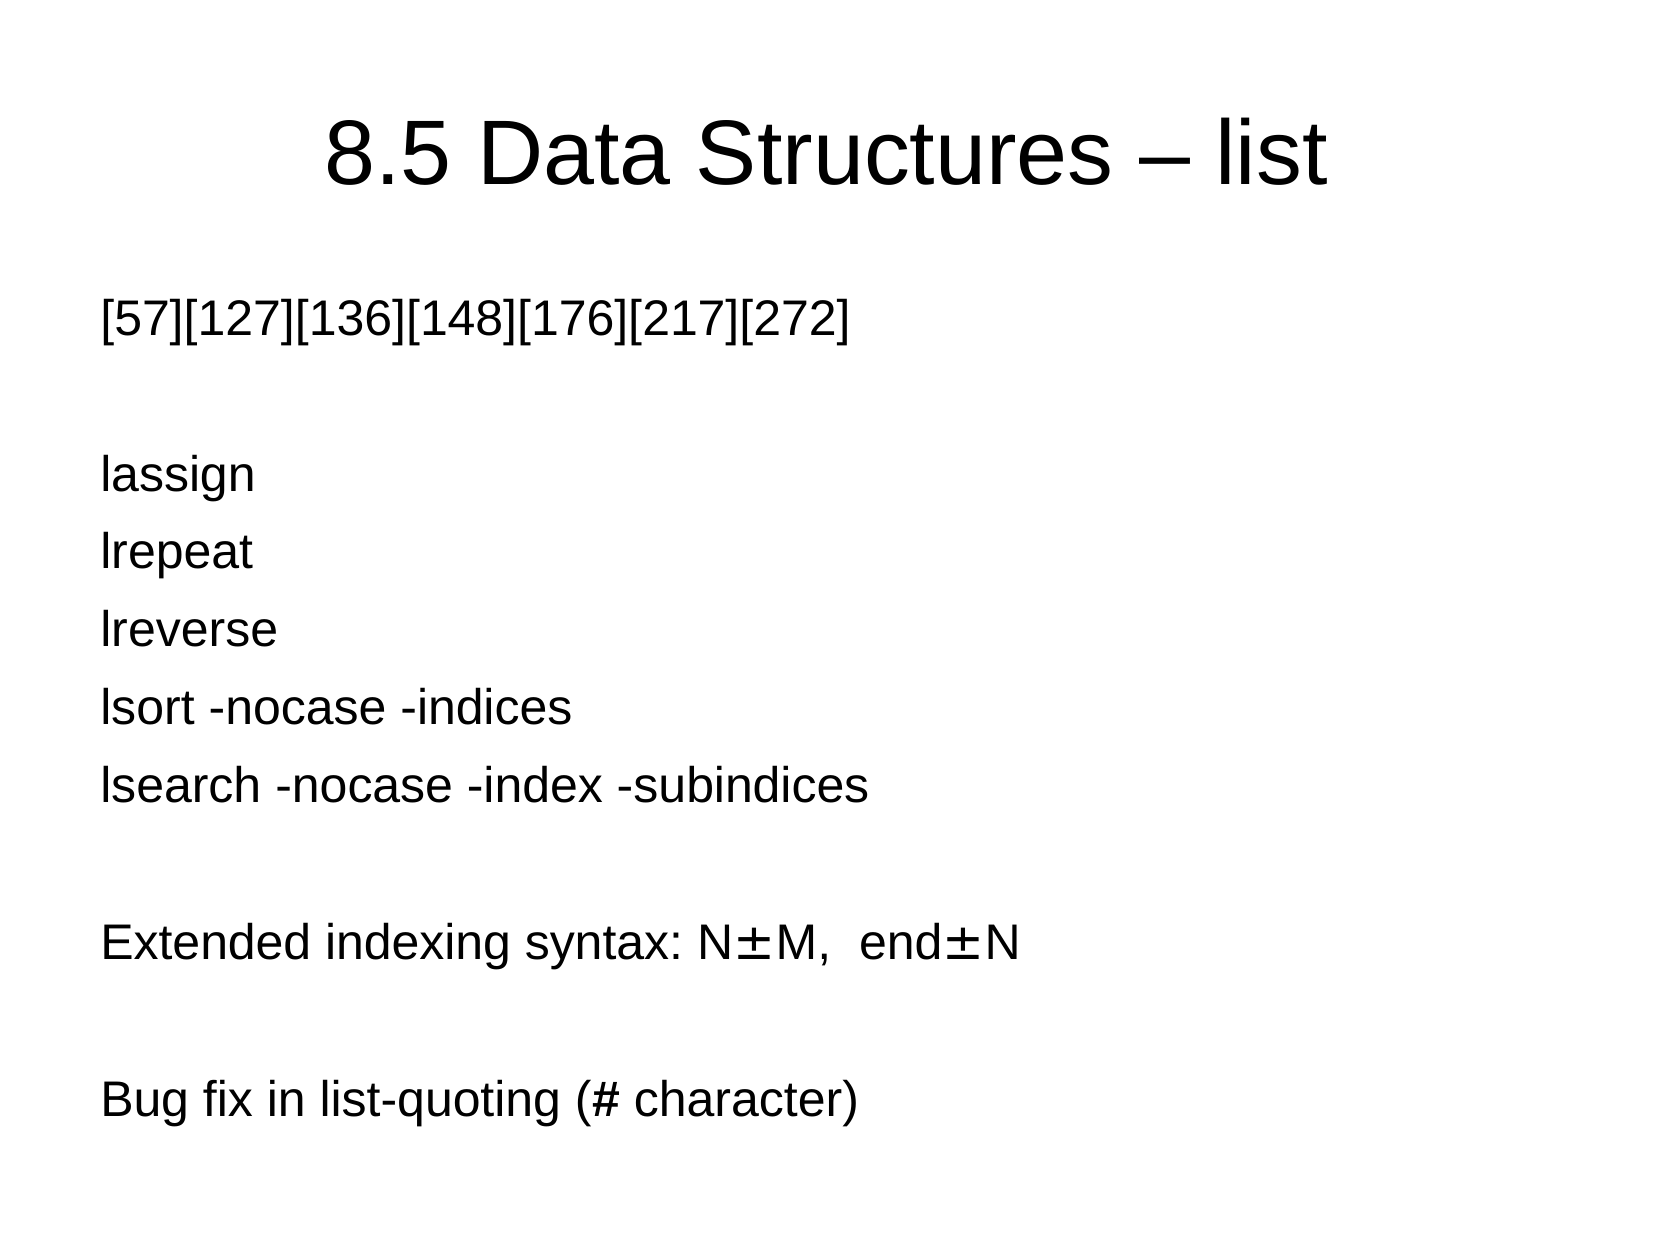

# 8.5 Data Structures – list
[57][127][136][148][176][217][272]
lassign
lrepeat
lreverse
lsort -nocase -indices
lsearch -nocase -index -subindices
Extended indexing syntax: N±M, end±N
Bug fix in list-quoting (# character)